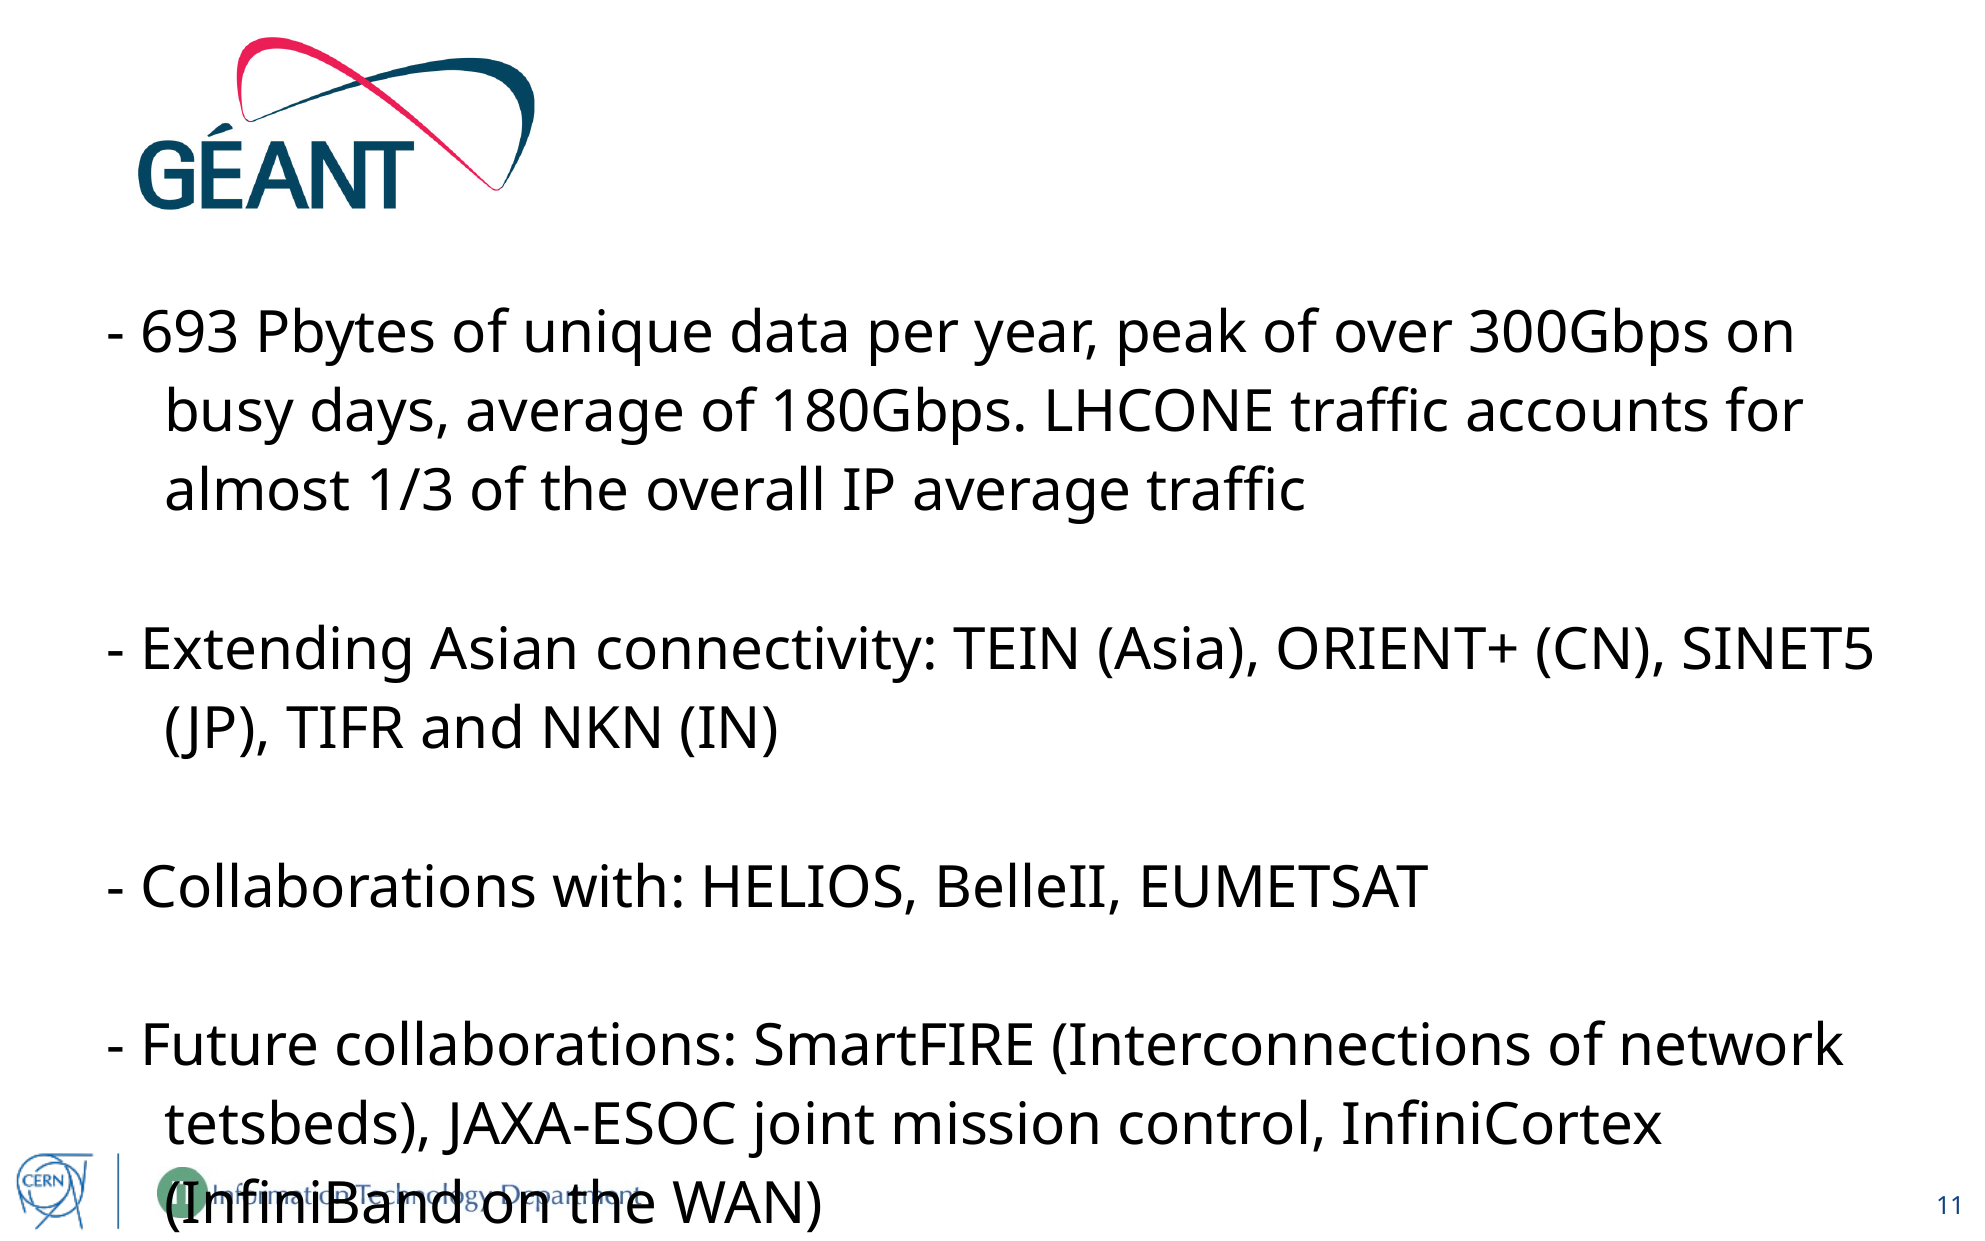

- 693 Pbytes of unique data per year, peak of over 300Gbps on busy days, average of 180Gbps. LHCONE traffic accounts for almost 1/3 of the overall IP average traffic
- Extending Asian connectivity: TEIN (Asia), ORIENT+ (CN), SINET5 (JP), TIFR and NKN (IN)
- Collaborations with: HELIOS, BelleII, EUMETSAT
- Future collaborations: SmartFIRE (Interconnections of network tetsbeds), JAXA-ESOC joint mission control, InfiniCortex (InfiniBand on the WAN)